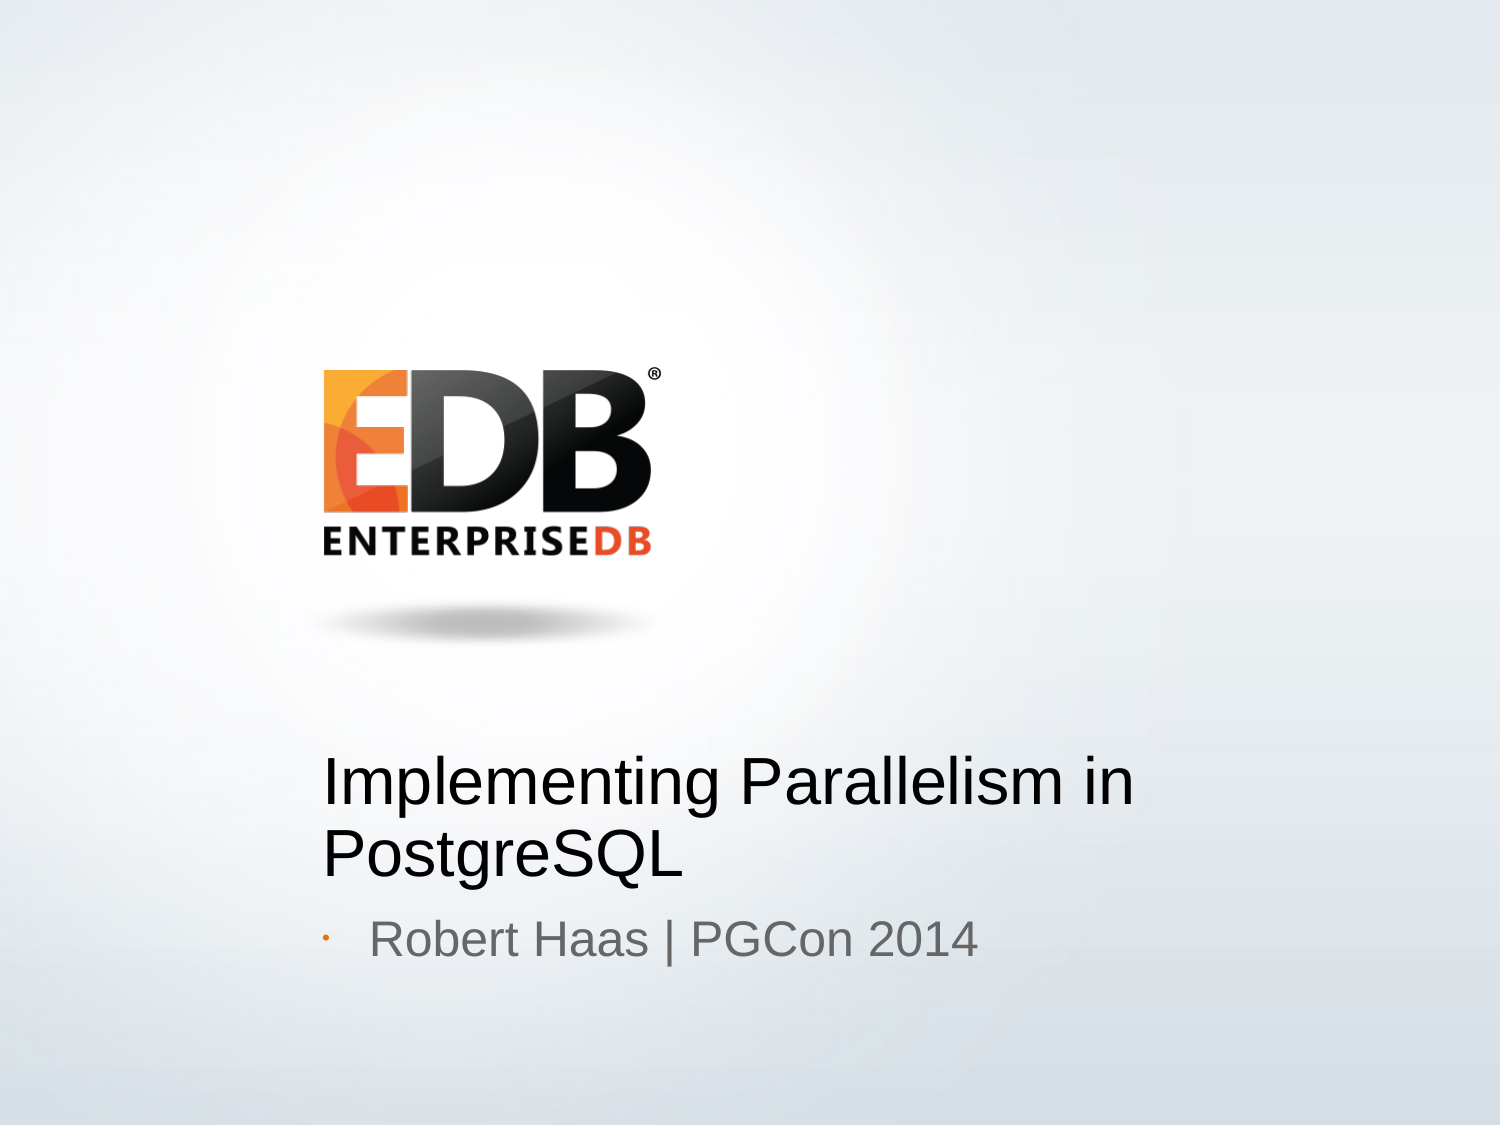

# Implementing Parallelism in PostgreSQL
Robert Haas | PGCon 2014